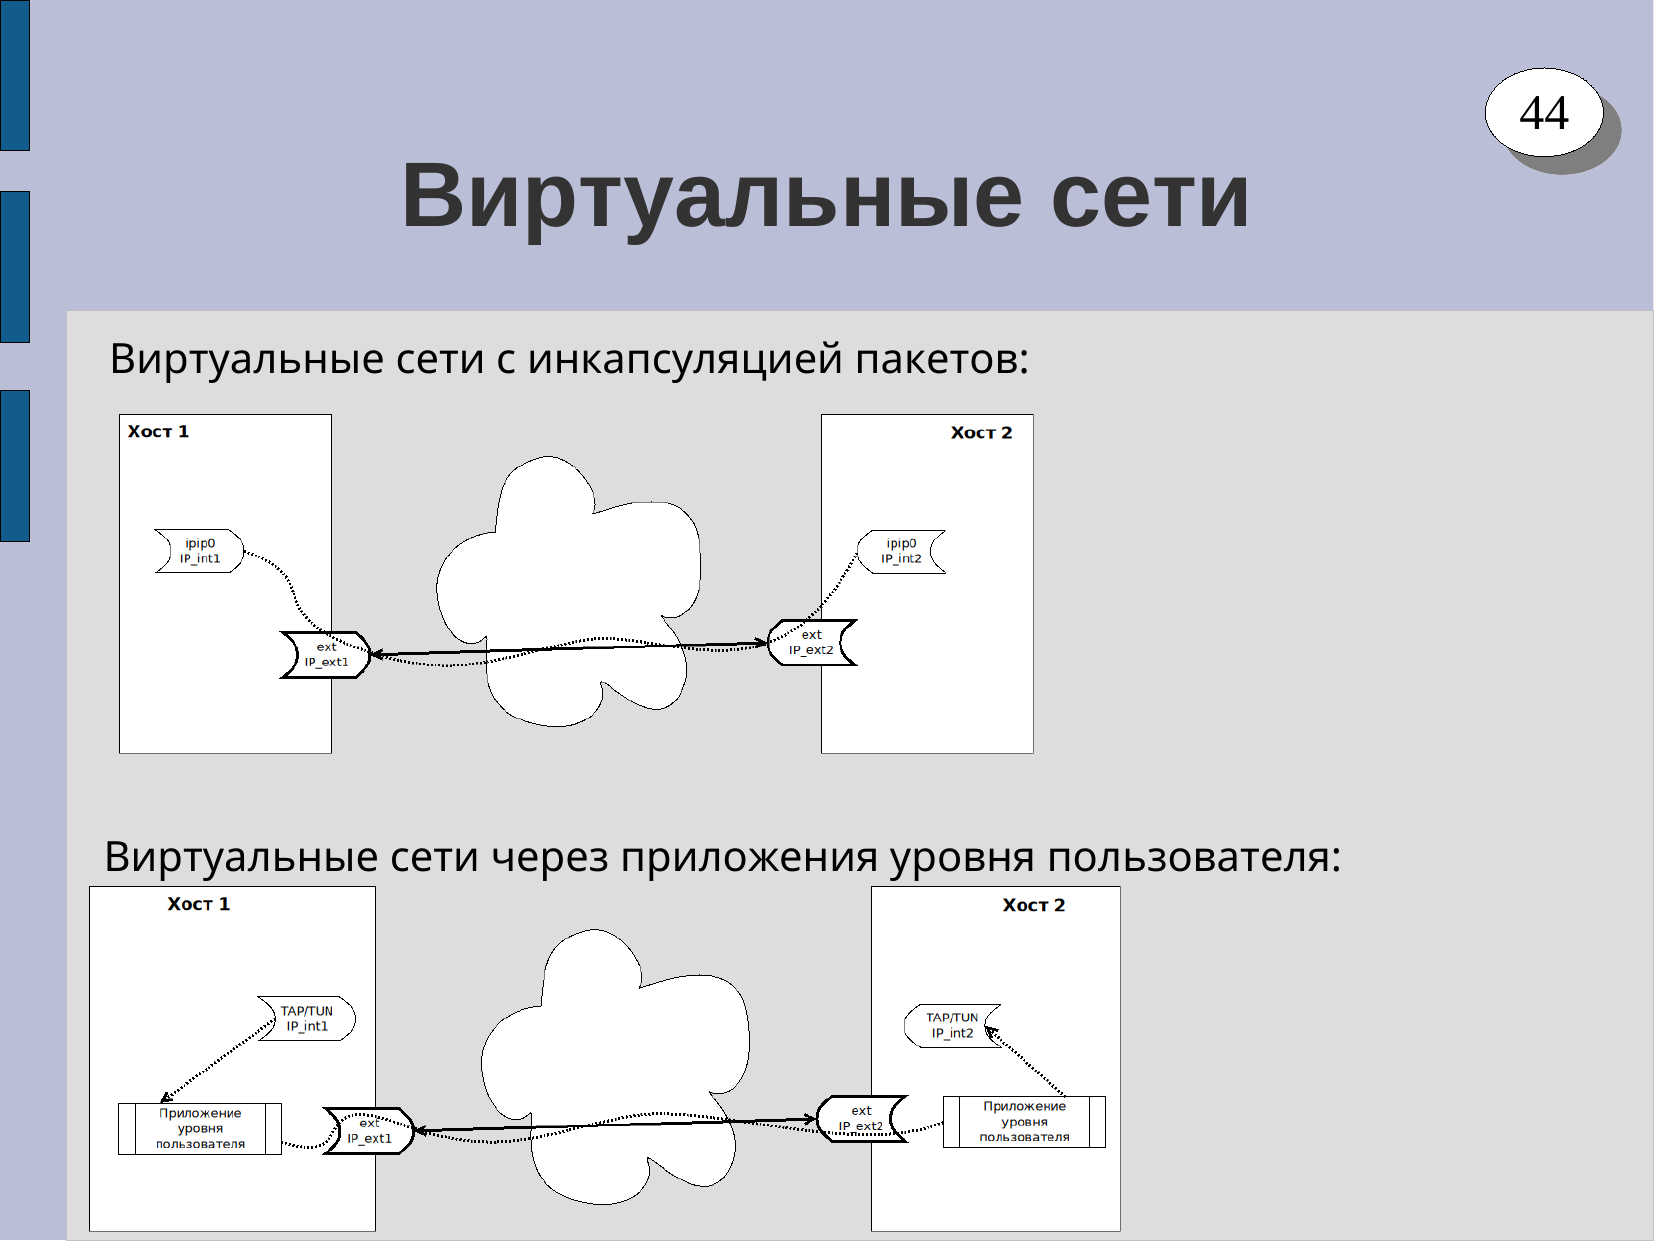

44
# Виртуальные сети
Виртуальные сети с инкапсуляцией пакетов:
Виртуальные сети через приложения уровня пользователя: